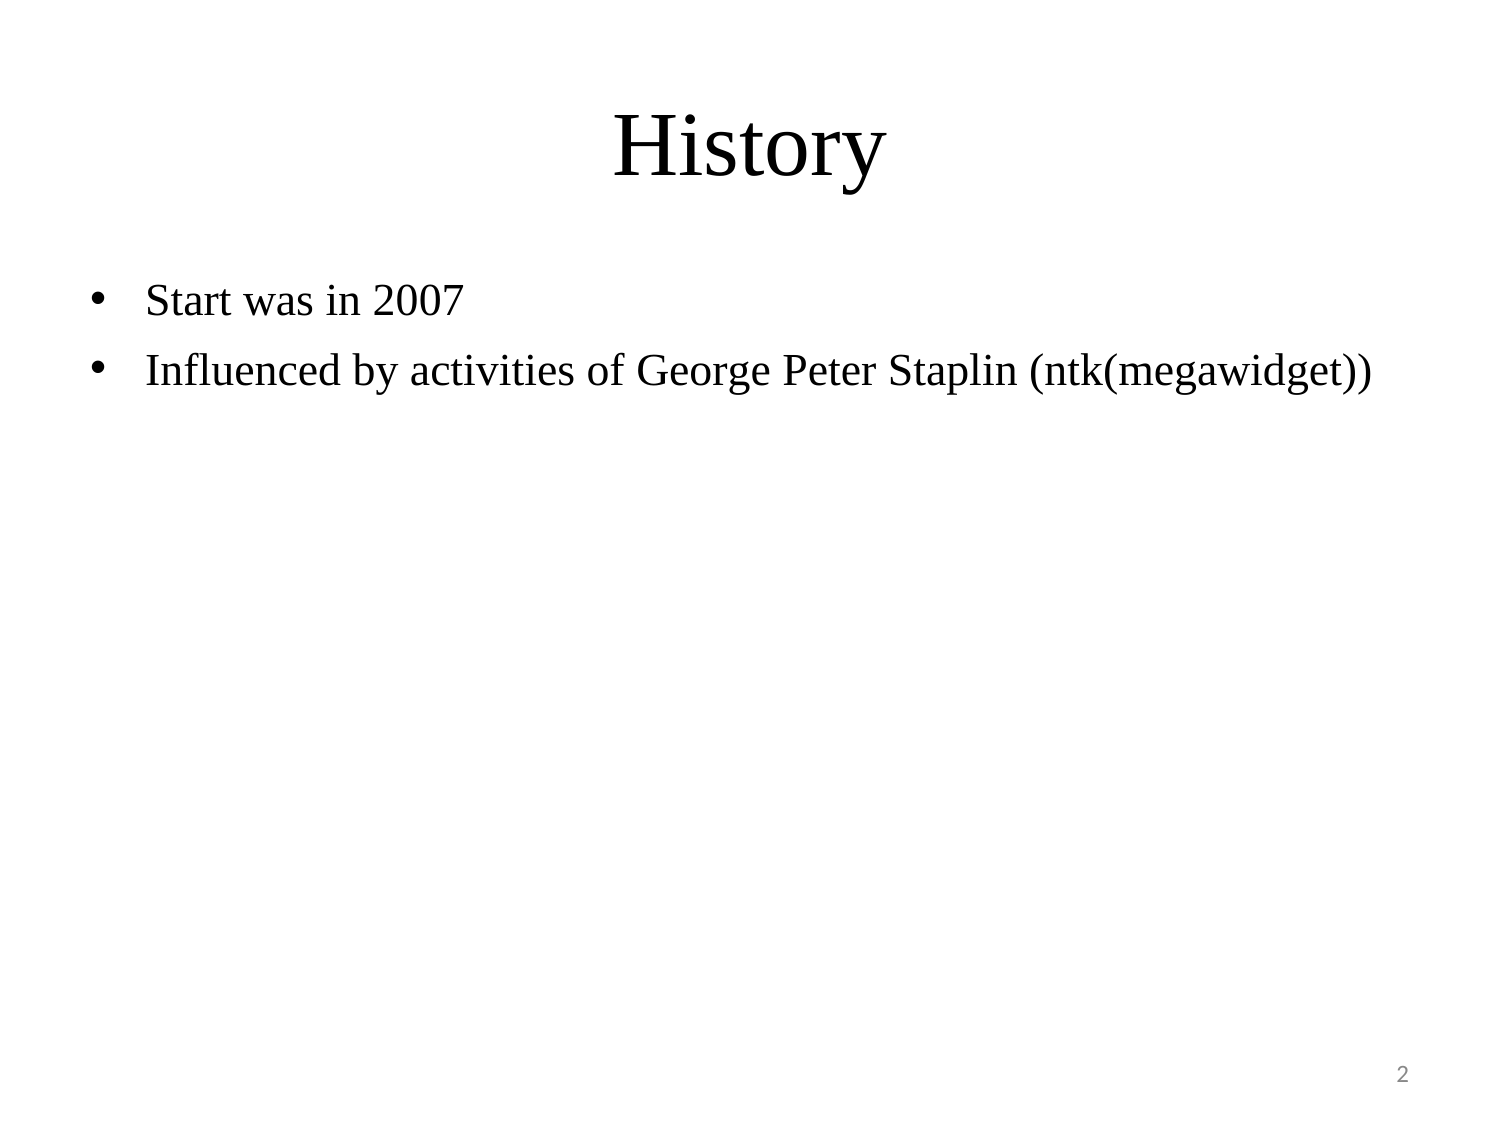

History
Start was in 2007
Influenced by activities of George Peter Staplin (ntk(megawidget))
2